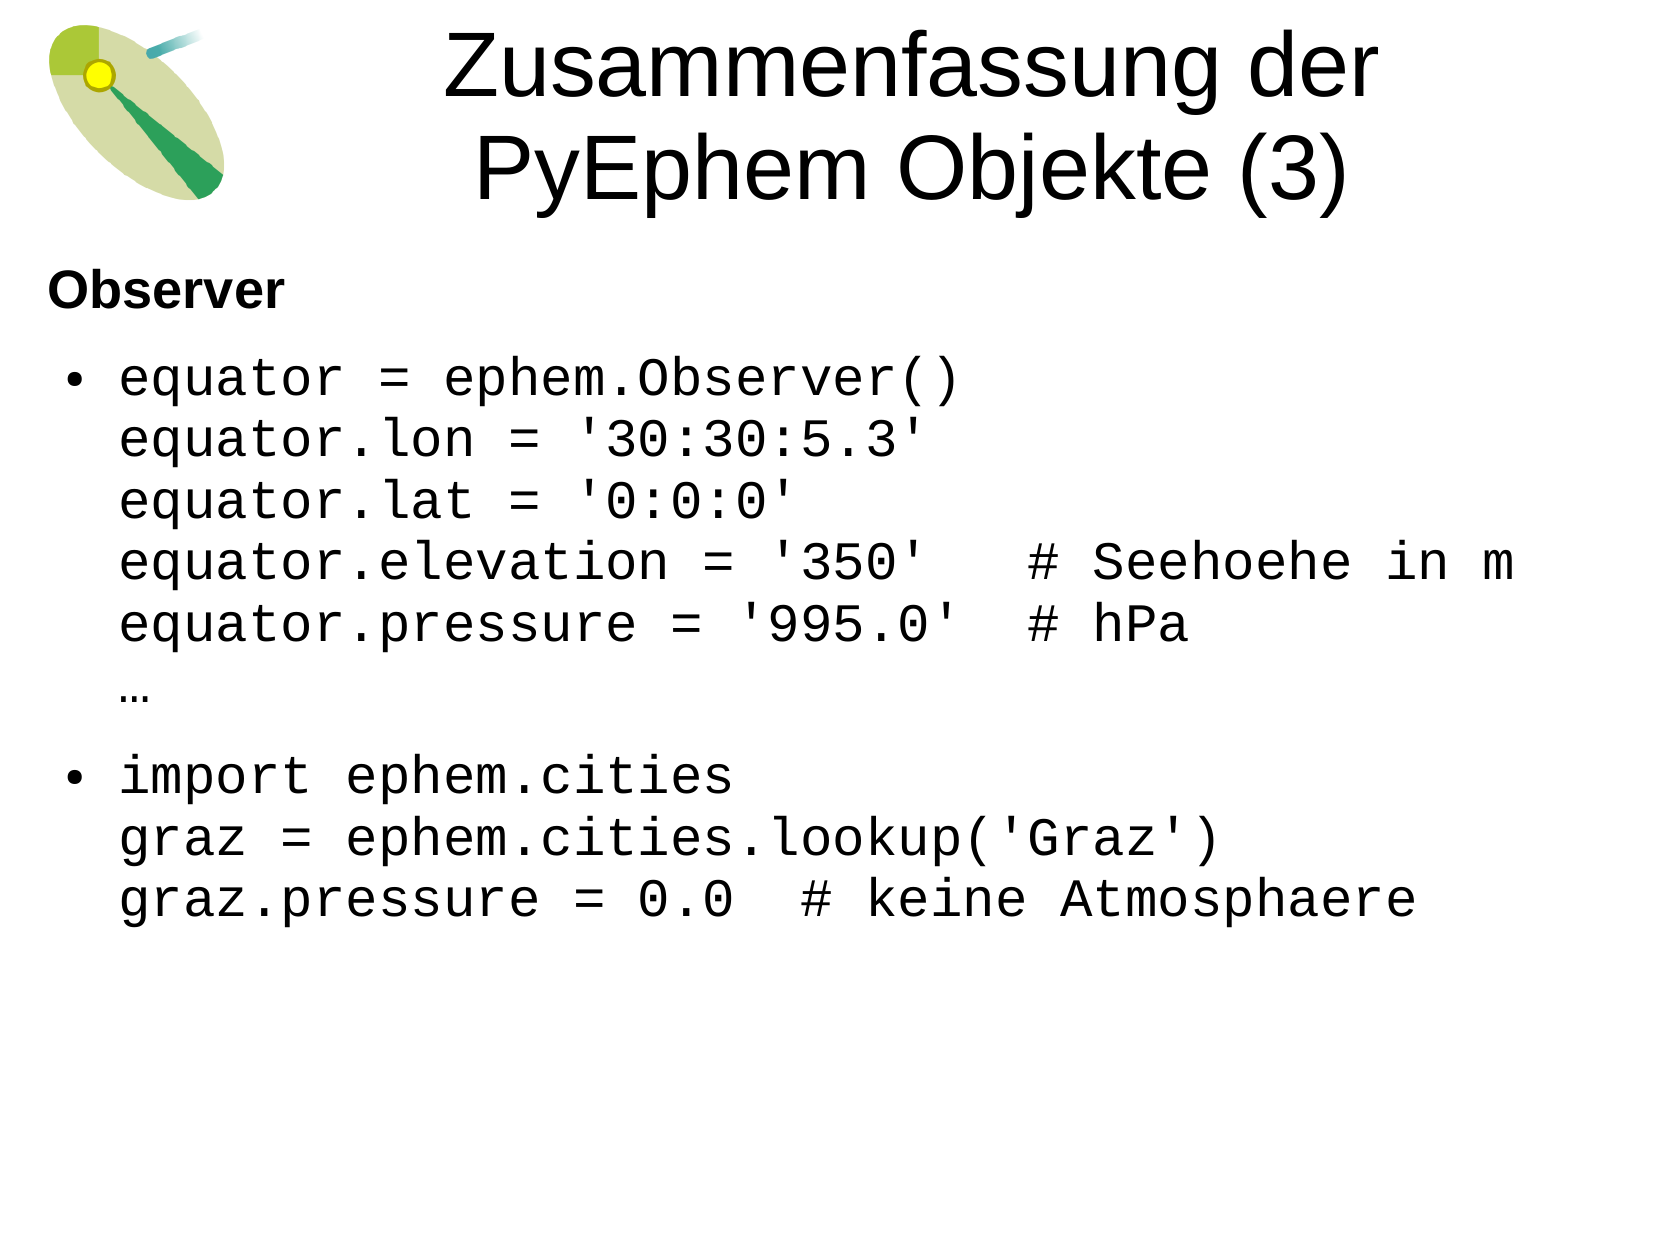

# Zusammenfassung der PyEphem Objekte (3)
Observer
equator = ephem.Observer()
equator.lon = '30:30:5.3'
equator.lat = '0:0:0'
equator.elevation = '350' # Seehoehe in m
equator.pressure = '995.0' # hPa
…
import ephem.cities
graz = ephem.cities.lookup('Graz')
graz.pressure = 0.0 # keine Atmosphaere